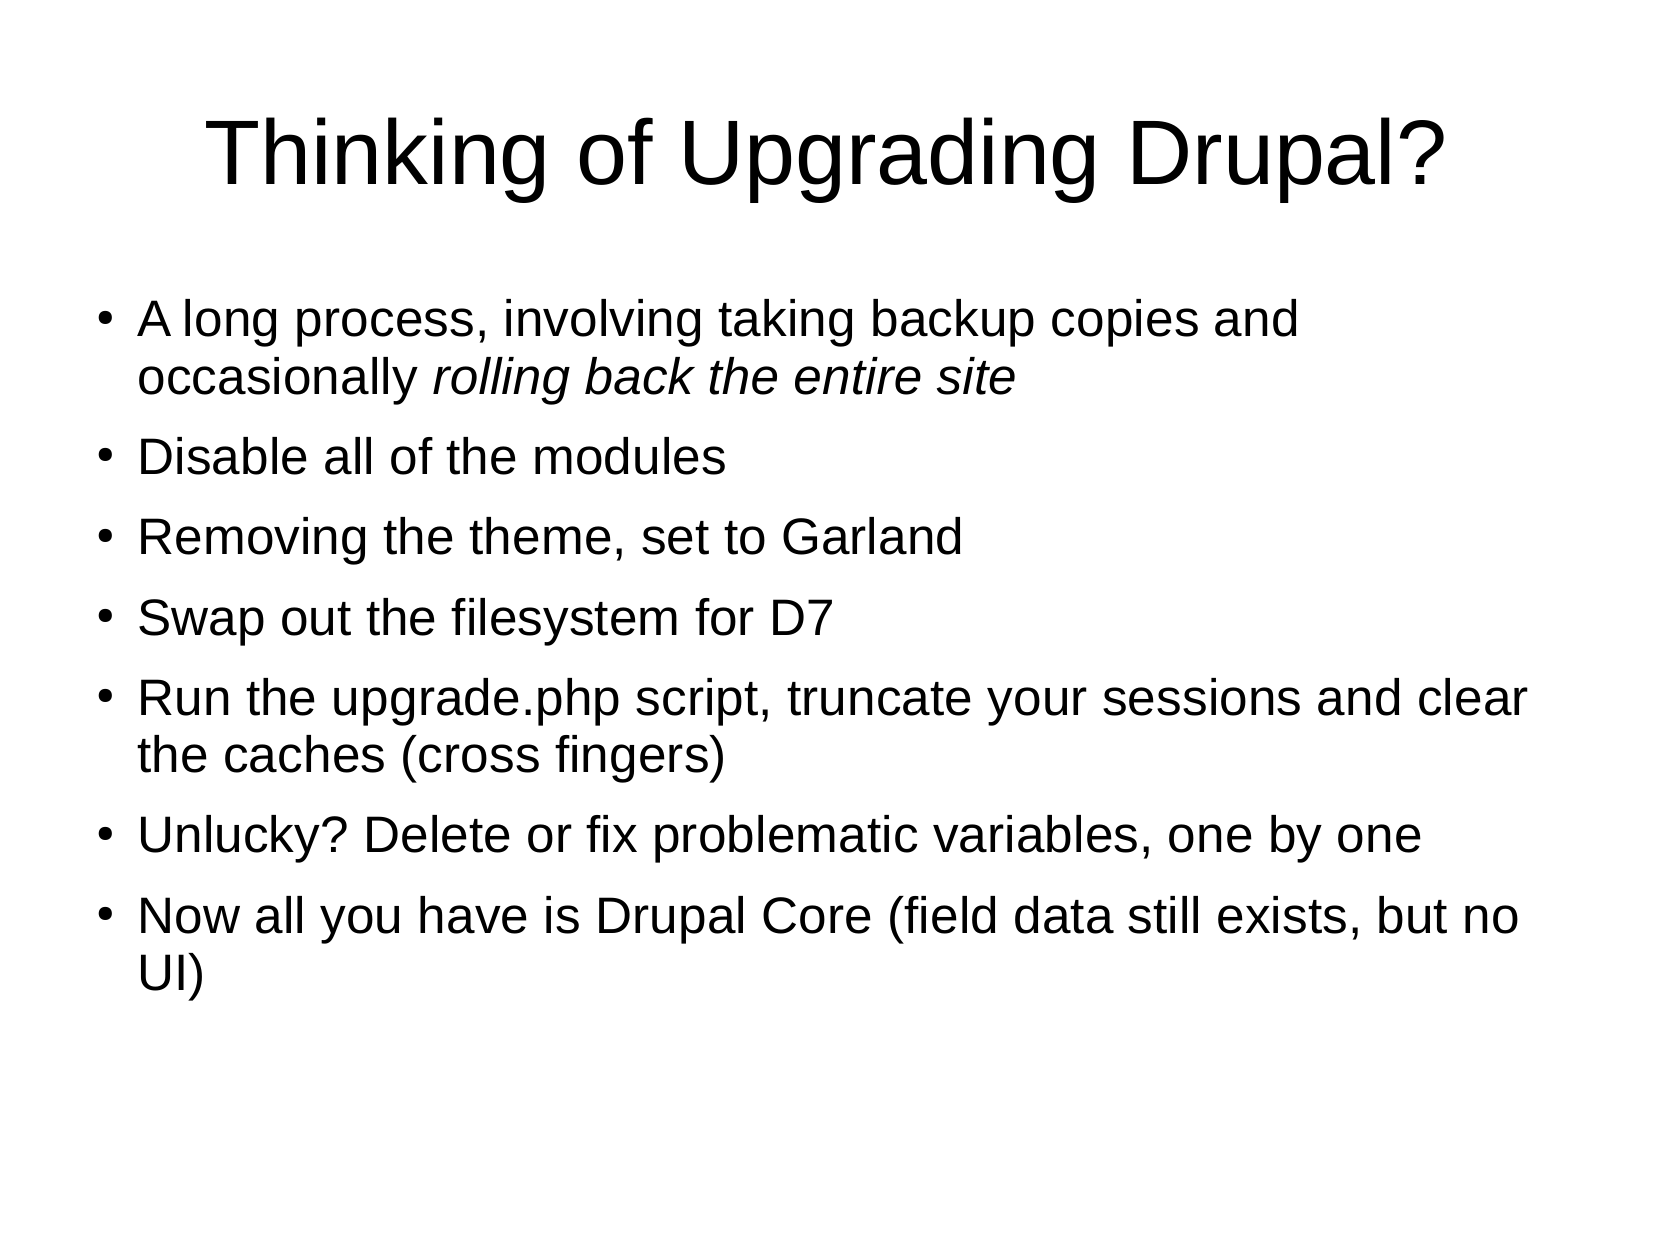

# Thinking of Upgrading Drupal?
A long process, involving taking backup copies and occasionally rolling back the entire site
Disable all of the modules
Removing the theme, set to Garland
Swap out the filesystem for D7
Run the upgrade.php script, truncate your sessions and clear the caches (cross fingers)
Unlucky? Delete or fix problematic variables, one by one
Now all you have is Drupal Core (field data still exists, but no UI)